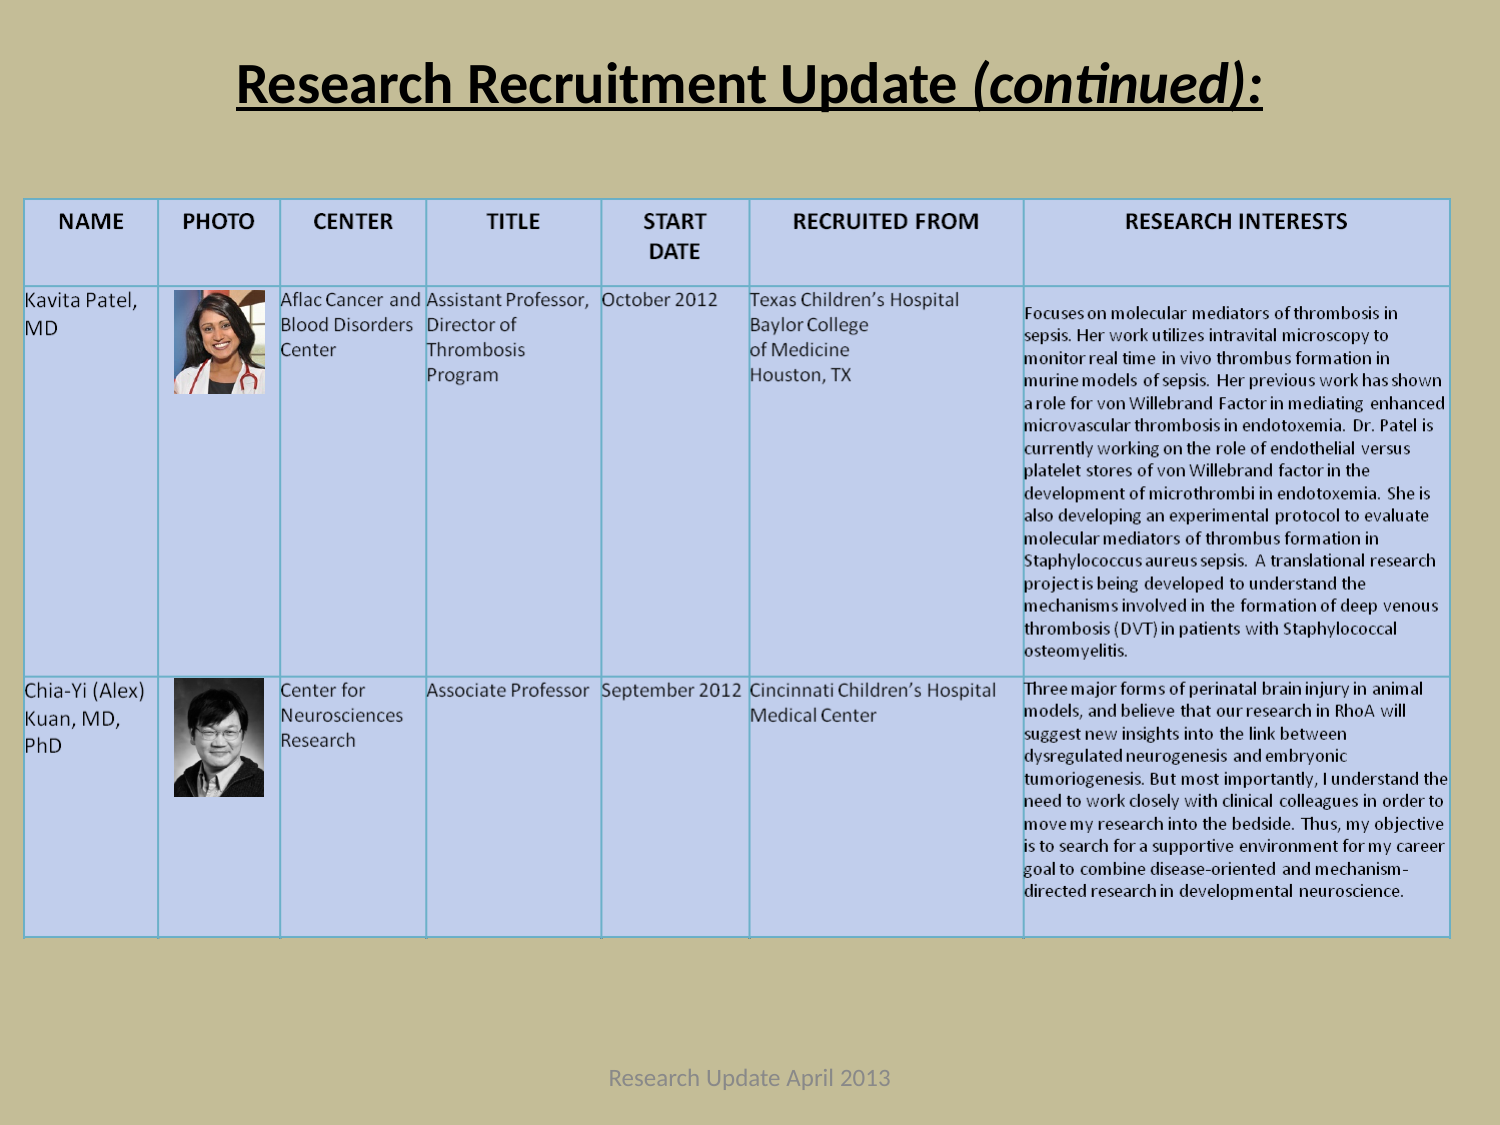

Research Recruitment Update (continued):
Research Update April 2013